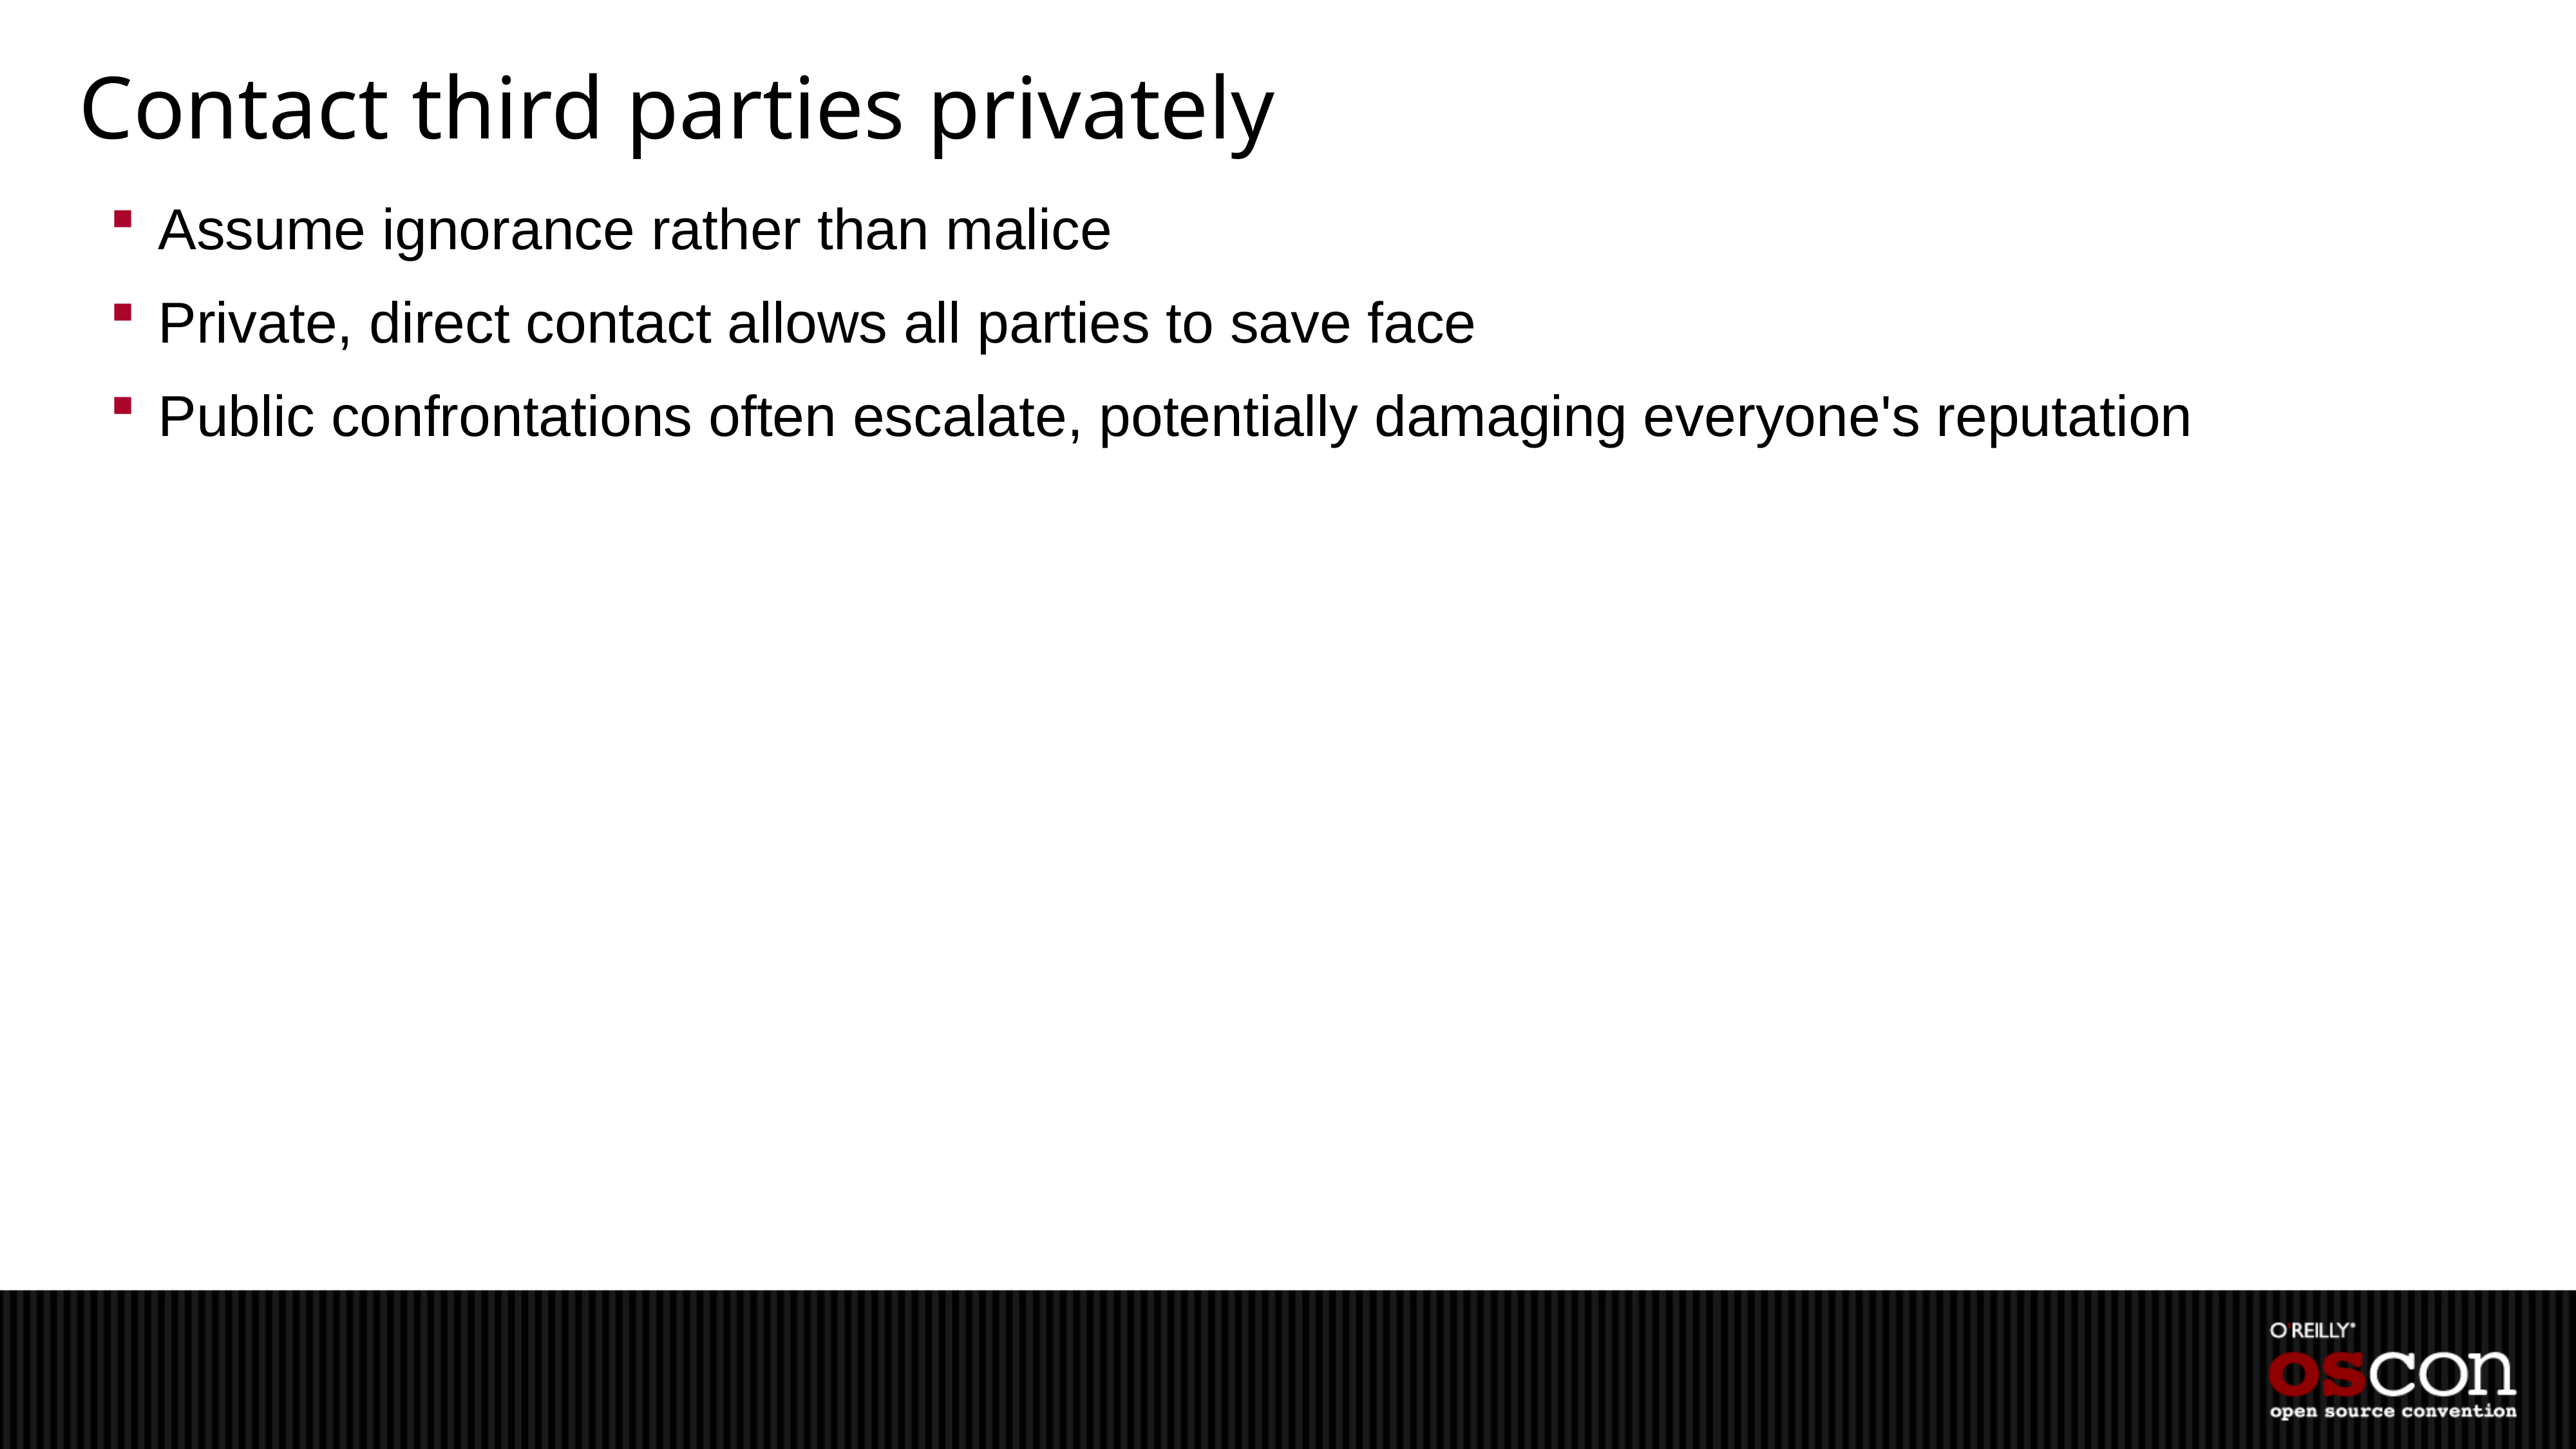

# Contact third parties privately
Assume ignorance rather than malice
Private, direct contact allows all parties to save face
Public confrontations often escalate, potentially damaging everyone's reputation